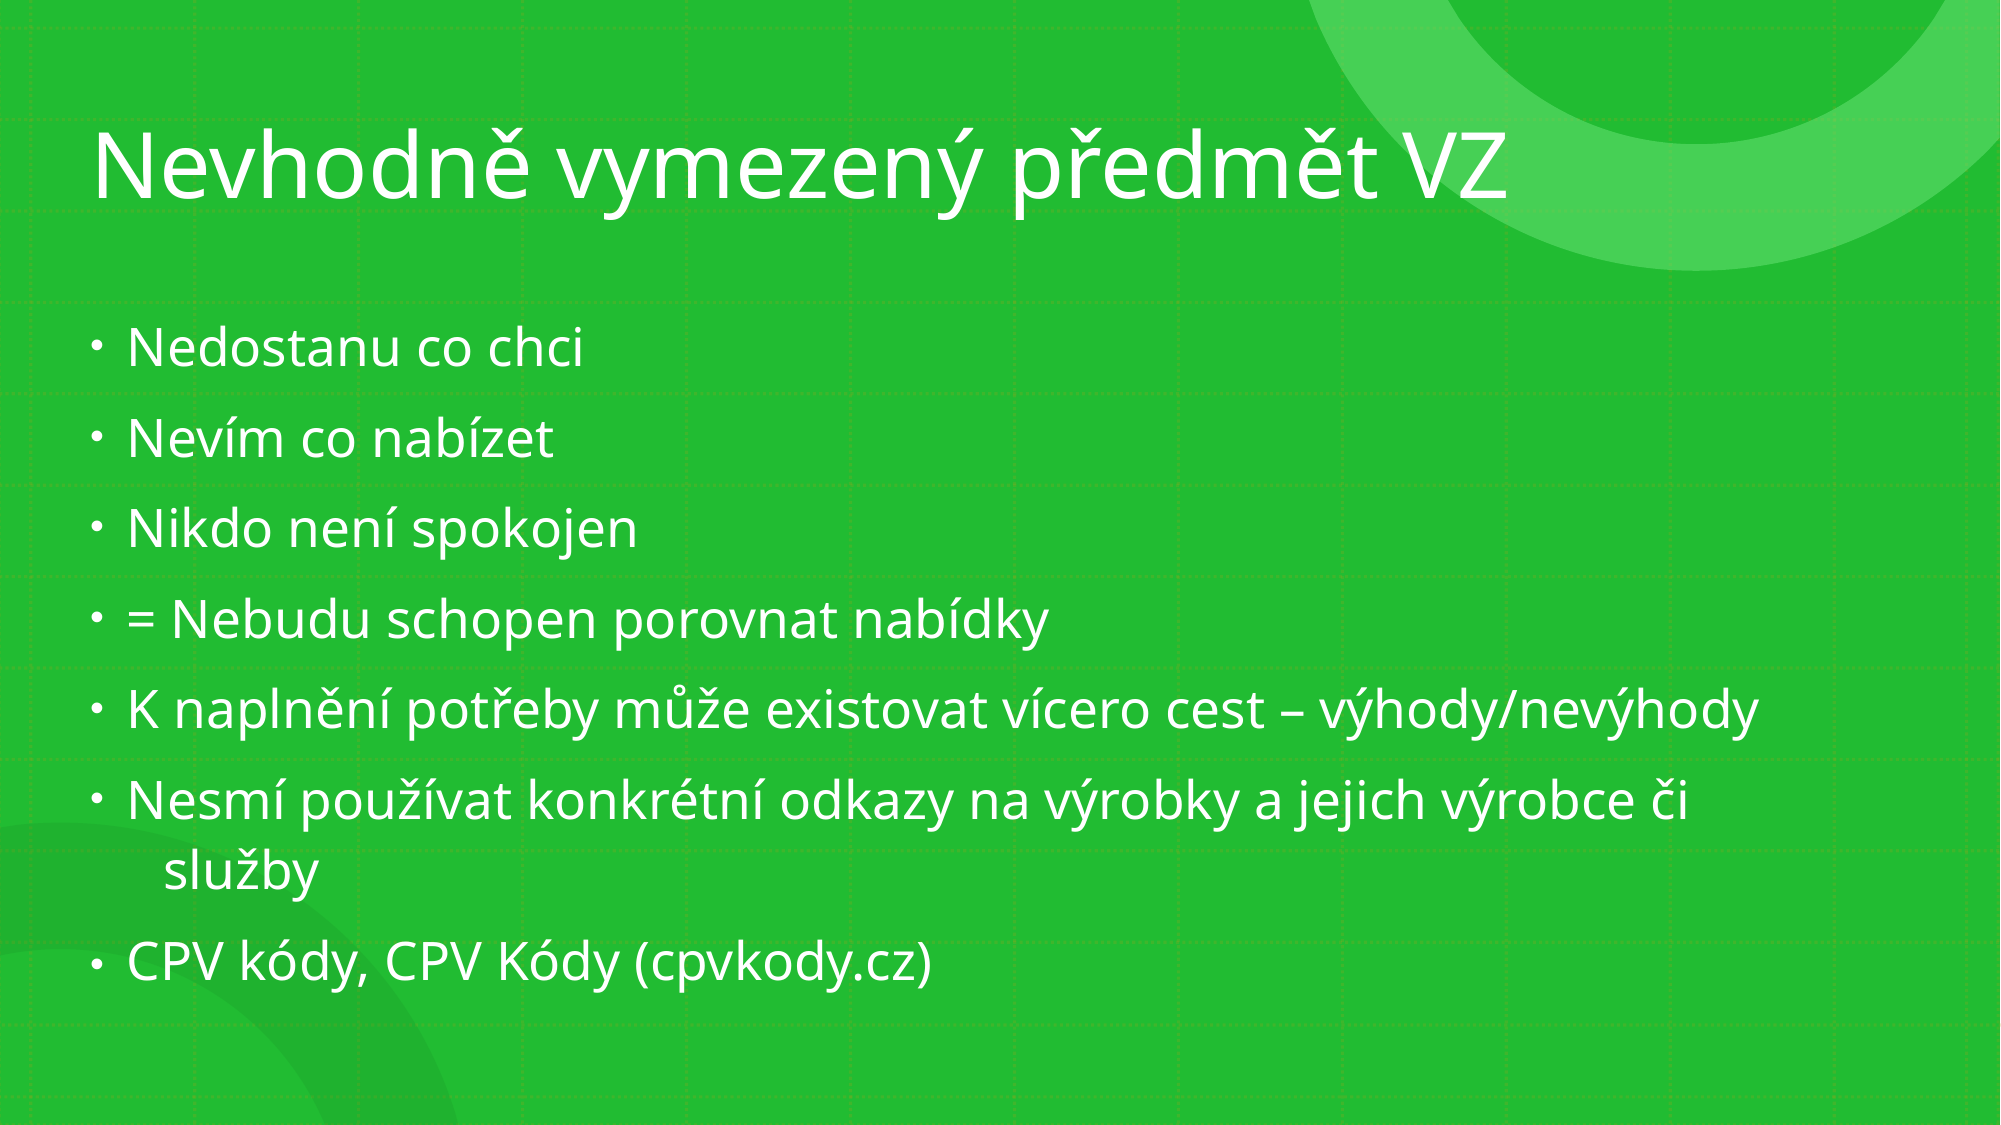

# Nevhodně vymezený předmět VZ
Nedostanu co chci
Nevím co nabízet
Nikdo není spokojen
= Nebudu schopen porovnat nabídky
K naplnění potřeby může existovat vícero cest – výhody/nevýhody
Nesmí používat konkrétní odkazy na výrobky a jejich výrobce či služby
CPV kódy, CPV Kódy (cpvkody.cz)